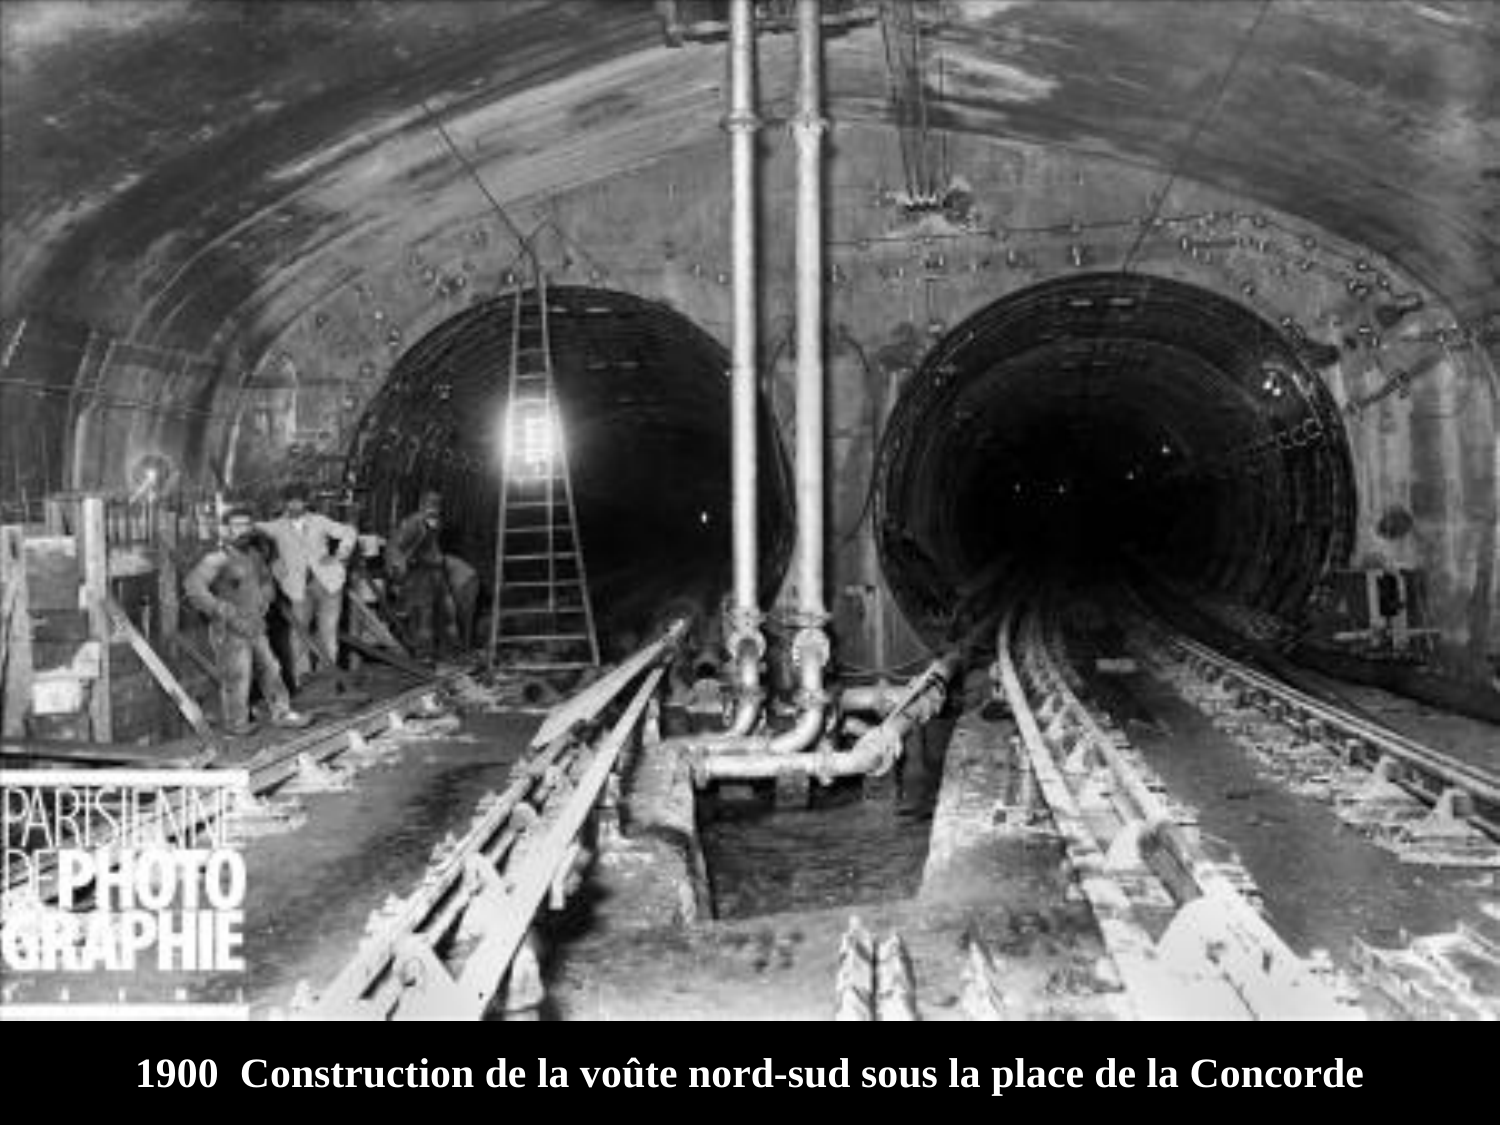

1900 Construction de la voûte nord-sud sous la place de la Concorde